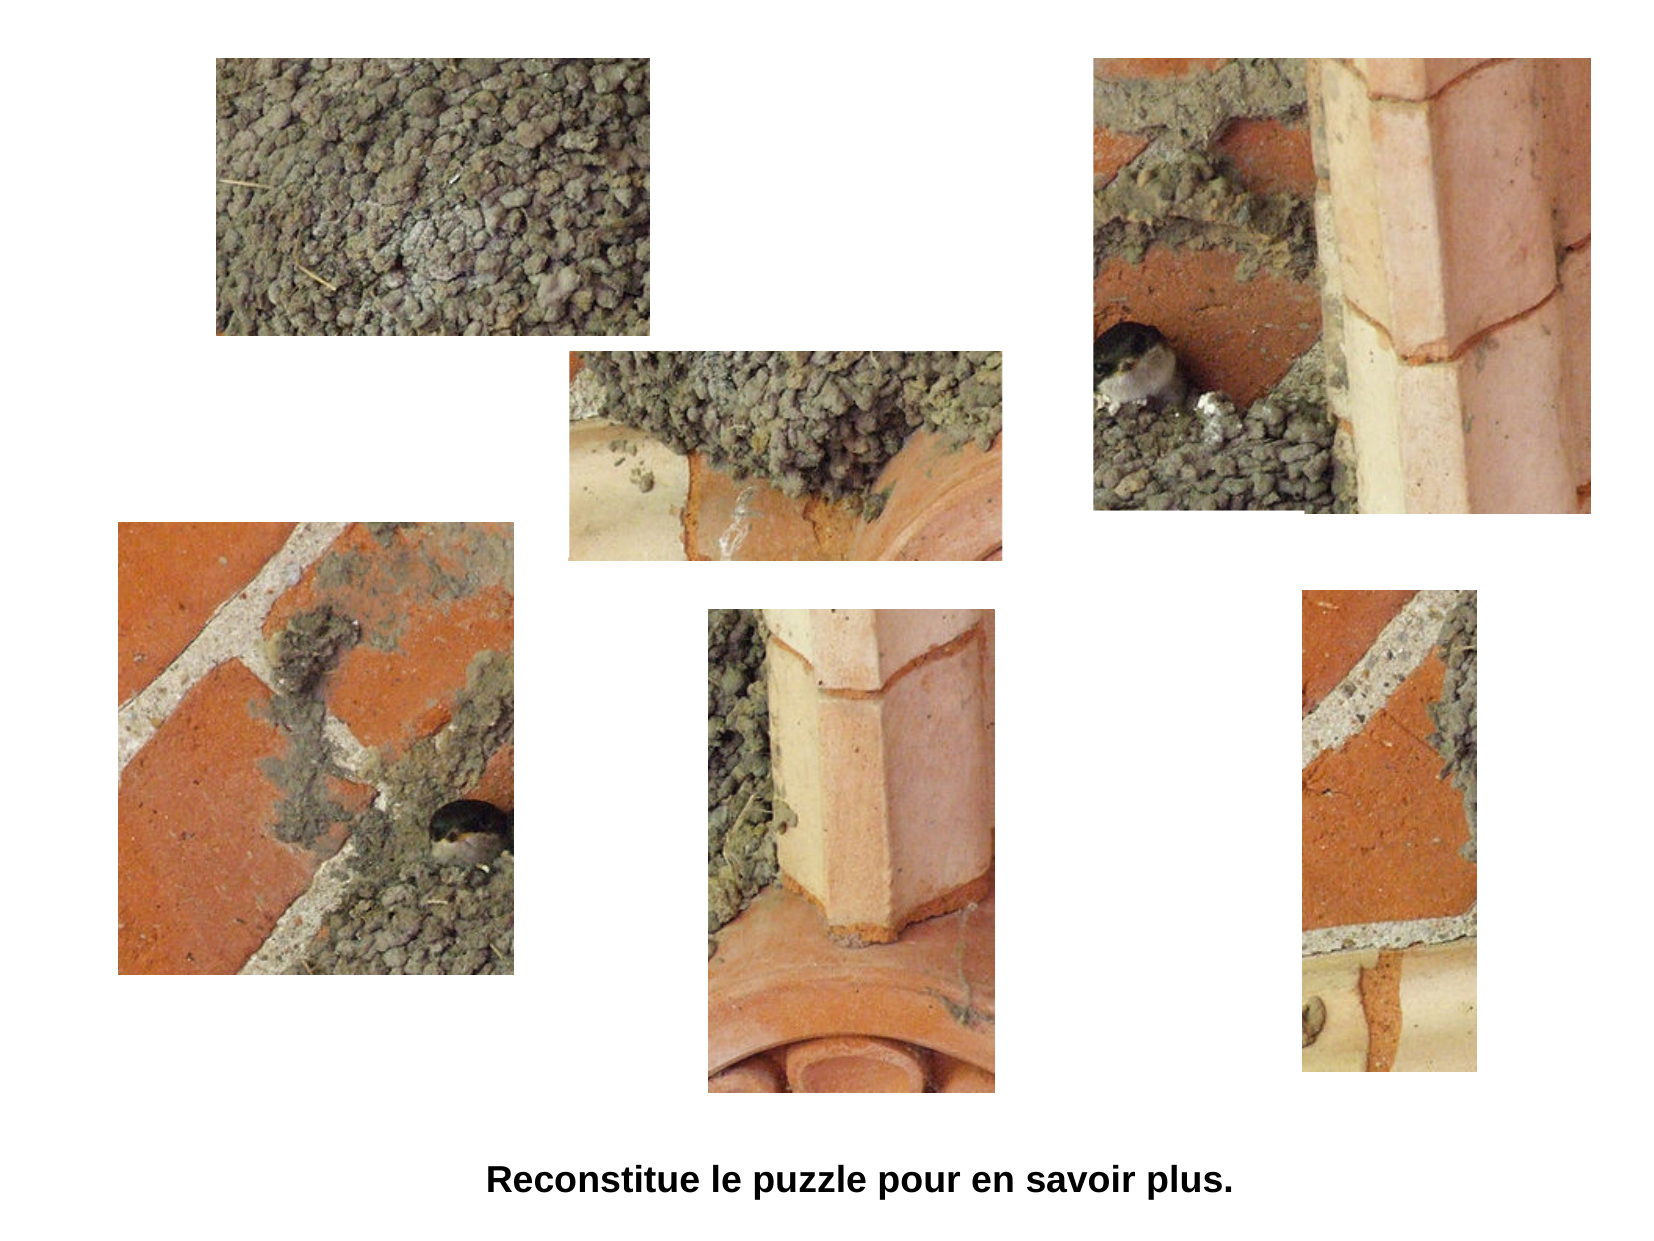

Reconstitue le puzzle pour en savoir plus.